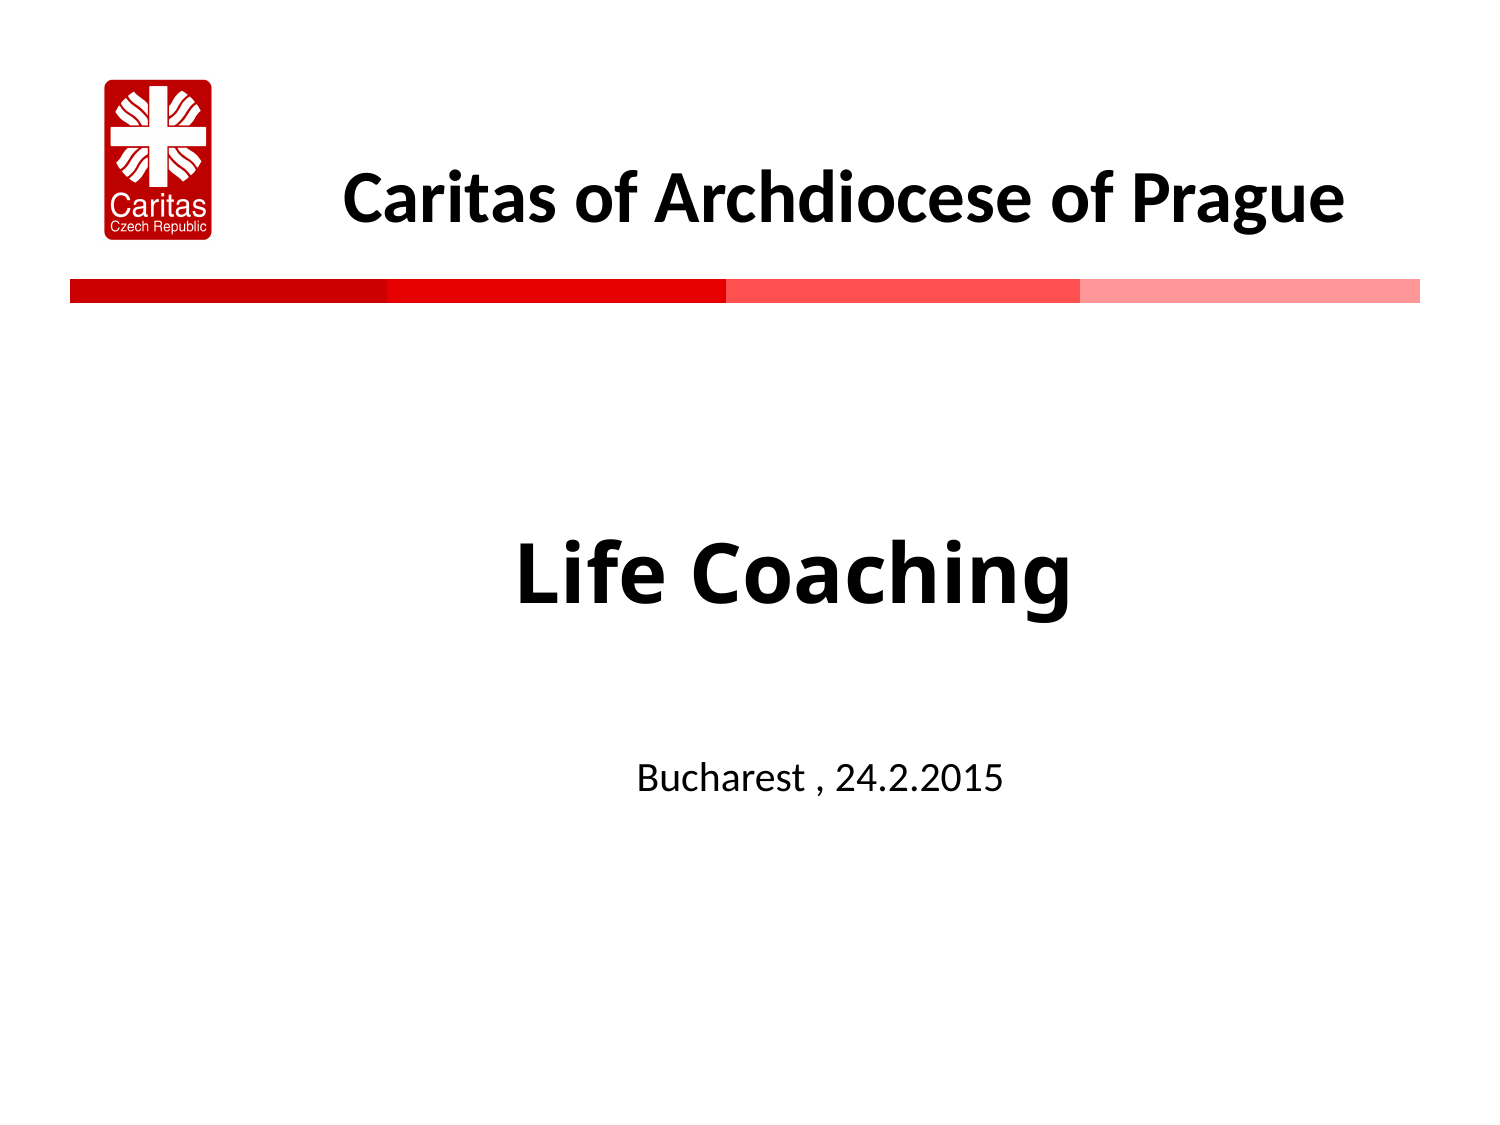

# Caritas of Archdiocese of Prague
Life Coaching
Bucharest , 24.2.2015